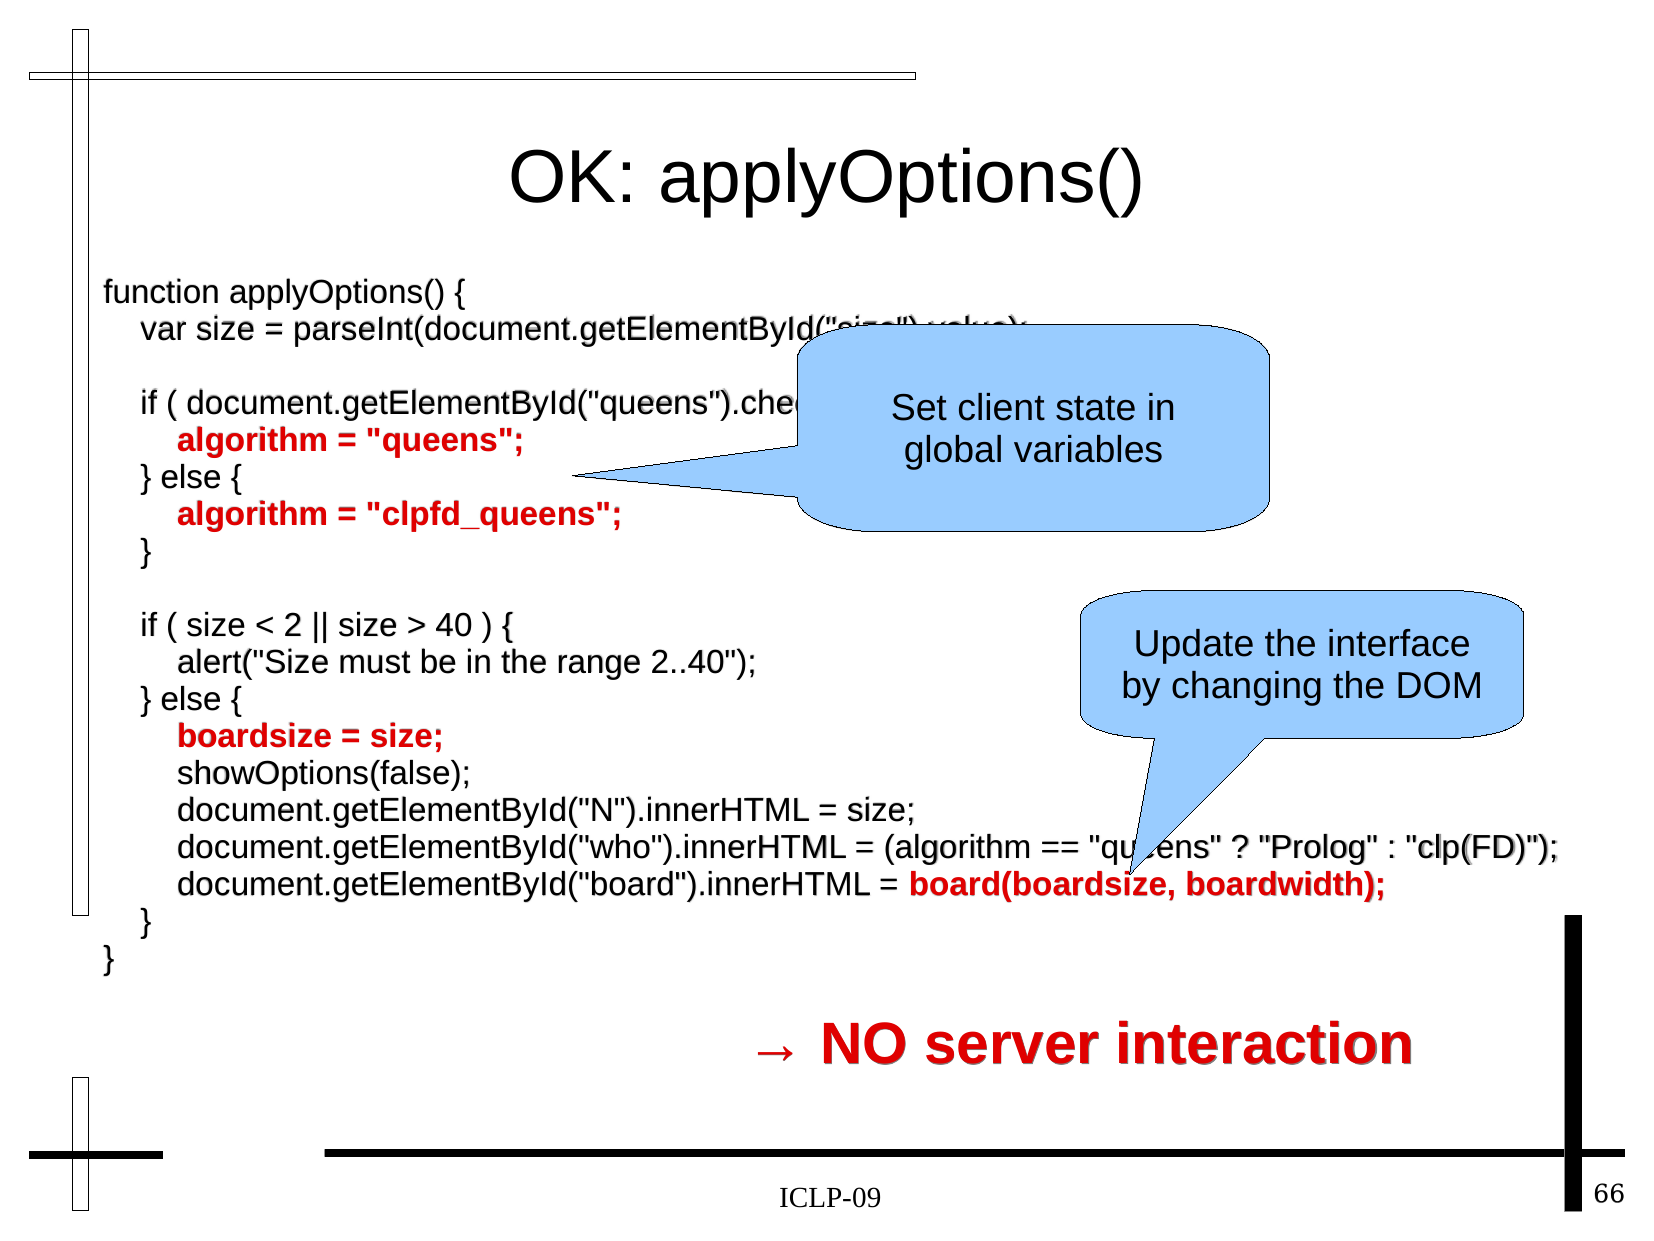

# OK: applyOptions()
function applyOptions() {
 var size = parseInt(document.getElementById("size").value);
 if ( document.getElementById("queens").checked == true ) {
	algorithm = "queens";
 } else {
	algorithm = "clpfd_queens";
 }
 if ( size < 2 || size > 40 ) {
	alert("Size must be in the range 2..40");
 } else {
	boardsize = size;
	showOptions(false);
	document.getElementById("N").innerHTML = size;
	document.getElementById("who").innerHTML = (algorithm == "queens" ? "Prolog" : "clp(FD)");
	document.getElementById("board").innerHTML = board(boardsize, boardwidth);
 }
}
Set client state in
global variables
Update the interface
by changing the DOM
→ NO server interaction